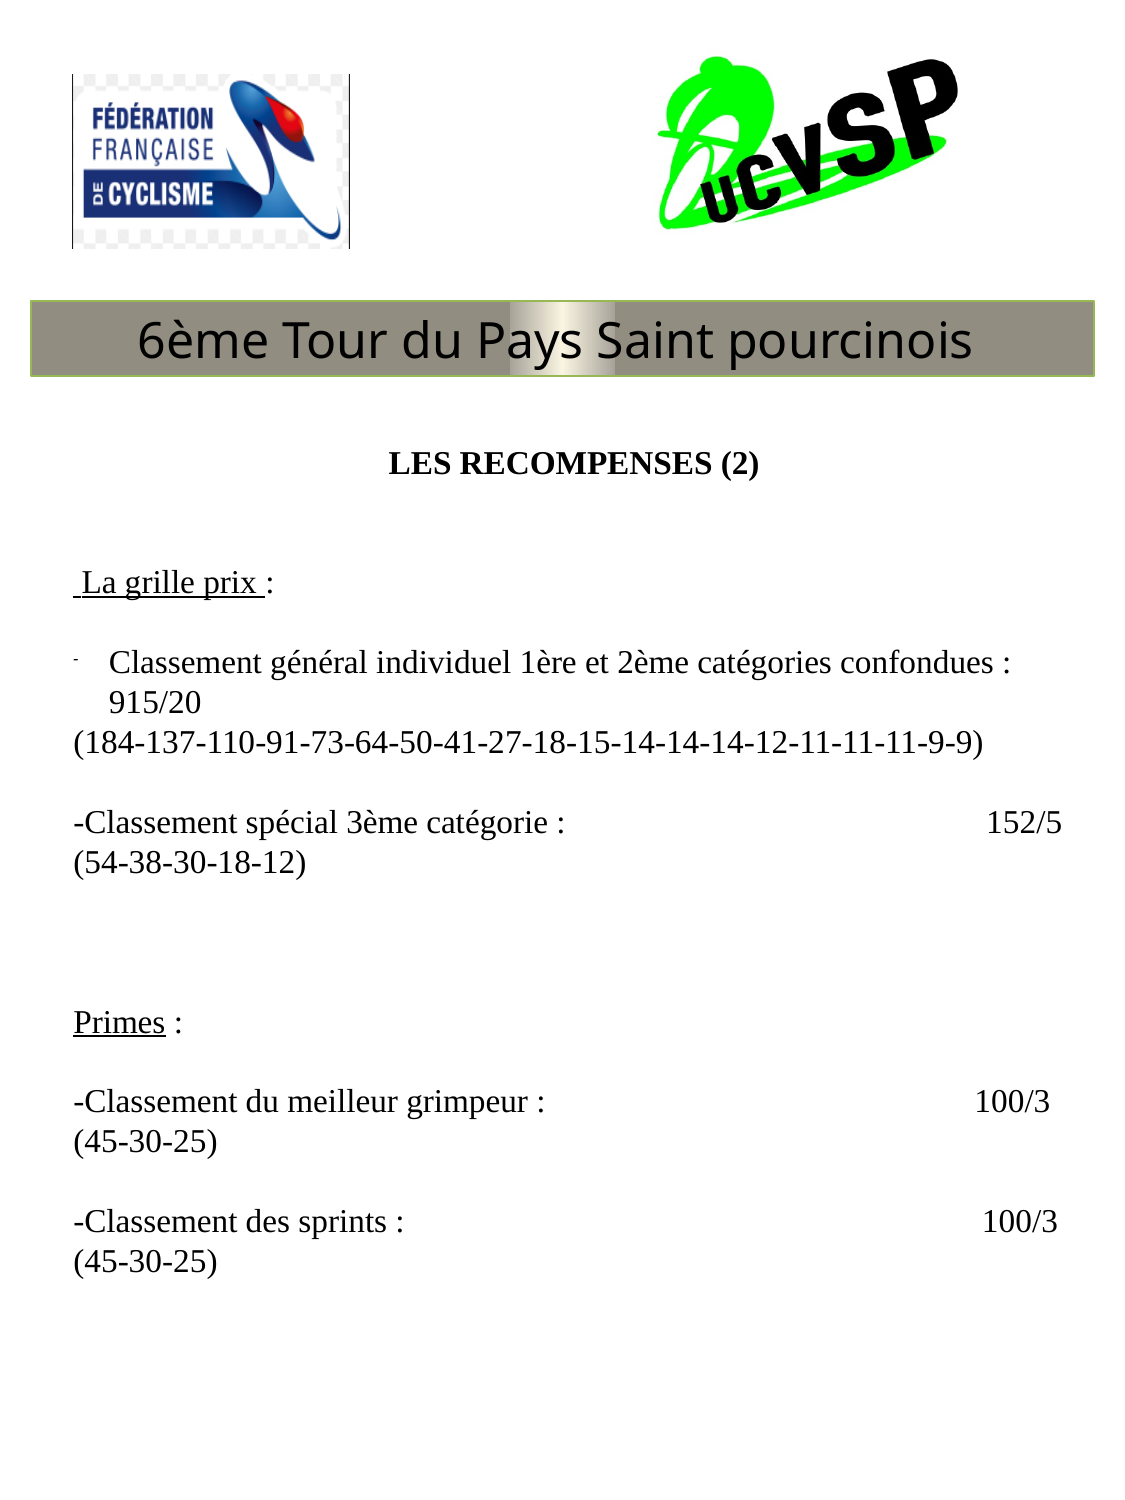

6ème Tour du Pays Saint pourcinois
LES RECOMPENSES (2)
 La grille prix :
Classement général individuel 1ère et 2ème catégories confondues : 915/20
(184-137-110-91-73-64-50-41-27-18-15-14-14-14-12-11-11-11-9-9)
-Classement spécial 3ème catégorie : 152/5
(54-38-30-18-12)
Primes :
-Classement du meilleur grimpeur : 100/3
(45-30-25)
-Classement des sprints : 100/3
(45-30-25)